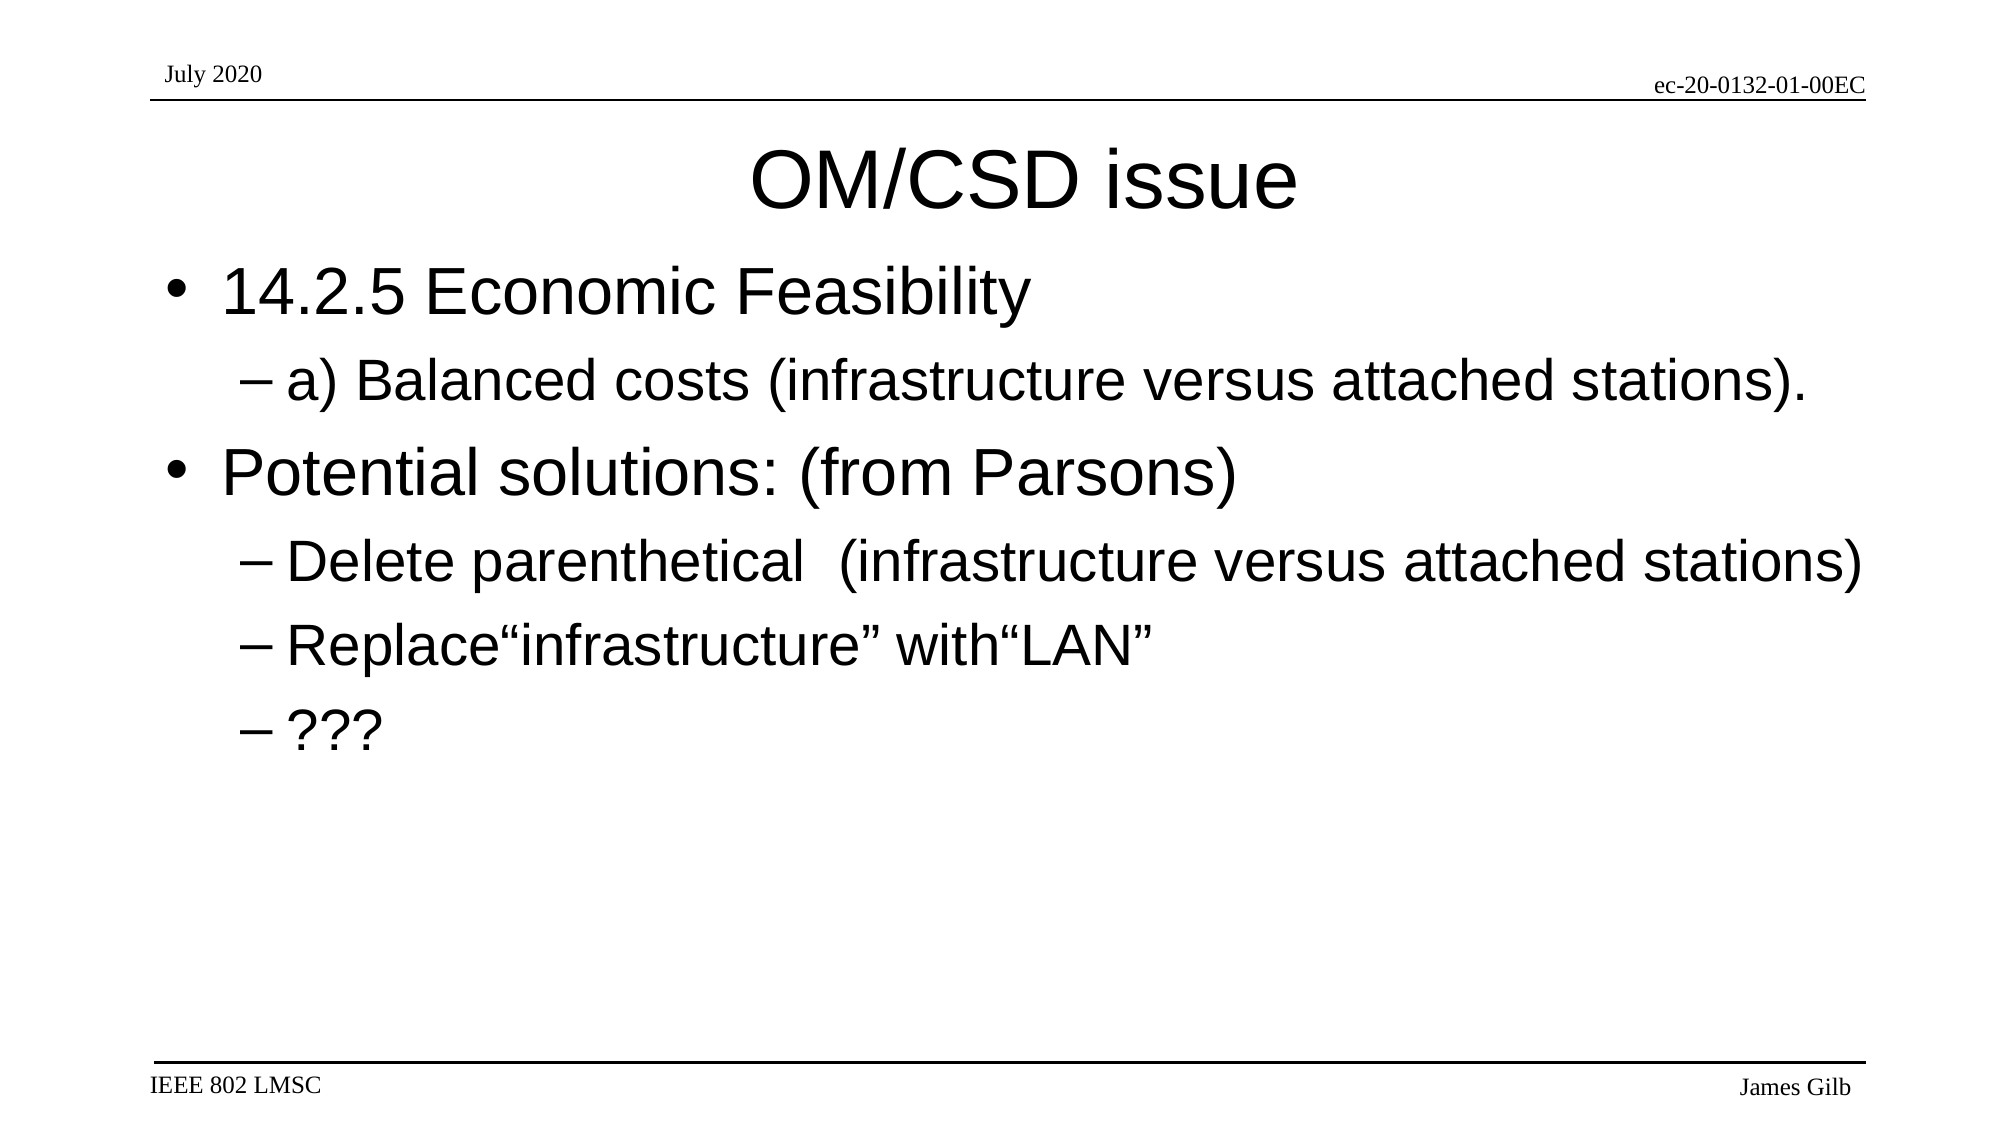

# OM/CSD issue
14.2.5 Economic Feasibility
a) Balanced costs (infrastructure versus attached stations).
Potential solutions: (from Parsons)
Delete parenthetical (infrastructure versus attached stations)
Replace“infrastructure” with“LAN”
???